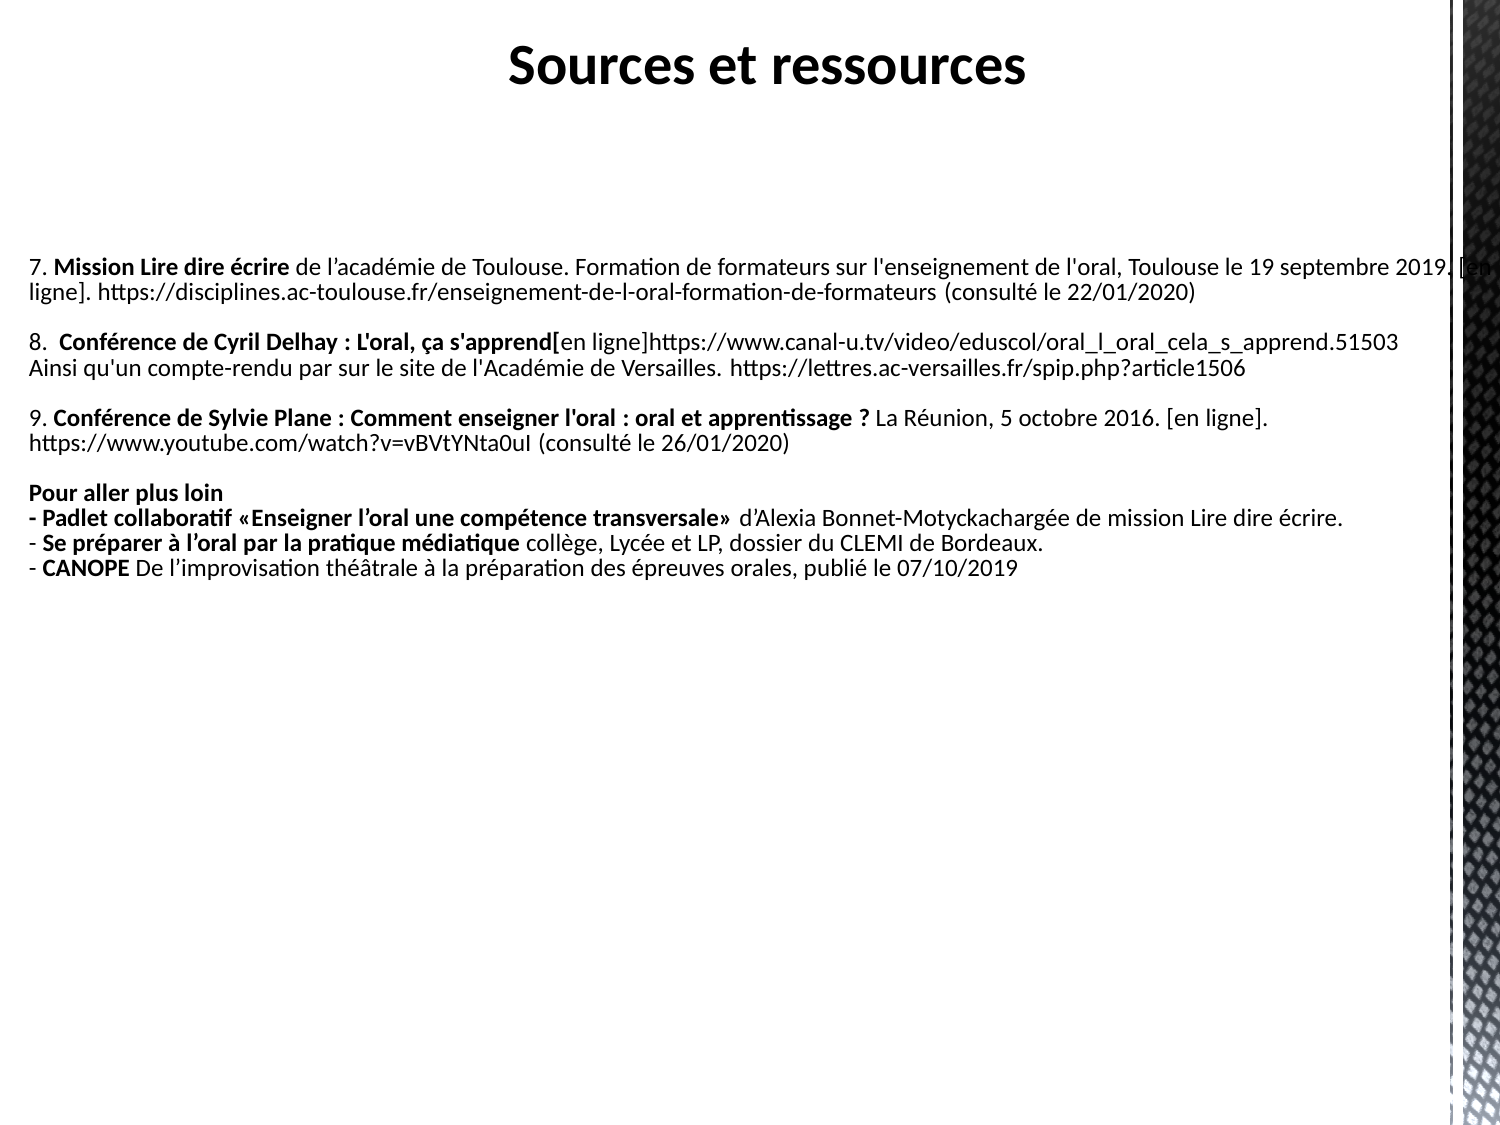

Sources et ressources
7. Mission Lire dire écrire de l’académie de Toulouse. Formation de formateurs sur l'enseignement de l'oral, Toulouse le 19 septembre 2019. [en ligne]. https://disciplines.ac-toulouse.fr/enseignement-de-l-oral-formation-de-formateurs (consulté le 22/01/2020)
8. Conférence de Cyril Delhay : L'oral, ça s'apprend[en ligne]https://www.canal-u.tv/video/eduscol/oral_l_oral_cela_s_apprend.51503
Ainsi qu'un compte-rendu par sur le site de l'Académie de Versailles. https://lettres.ac-versailles.fr/spip.php?article1506
9. Conférence de Sylvie Plane : Comment enseigner l'oral : oral et apprentissage ? La Réunion, 5 octobre 2016. [en ligne].
https://www.youtube.com/watch?v=vBVtYNta0uI (consulté le 26/01/2020)
Pour aller plus loin
- Padlet collaboratif «Enseigner l’oral une compétence transversale» d’Alexia Bonnet-Motyckachargée de mission Lire dire écrire.
- Se préparer à l’oral par la pratique médiatique collège, Lycée et LP, dossier du CLEMI de Bordeaux.
- CANOPE De l’improvisation théâtrale à la préparation des épreuves orales, publié le 07/10/2019